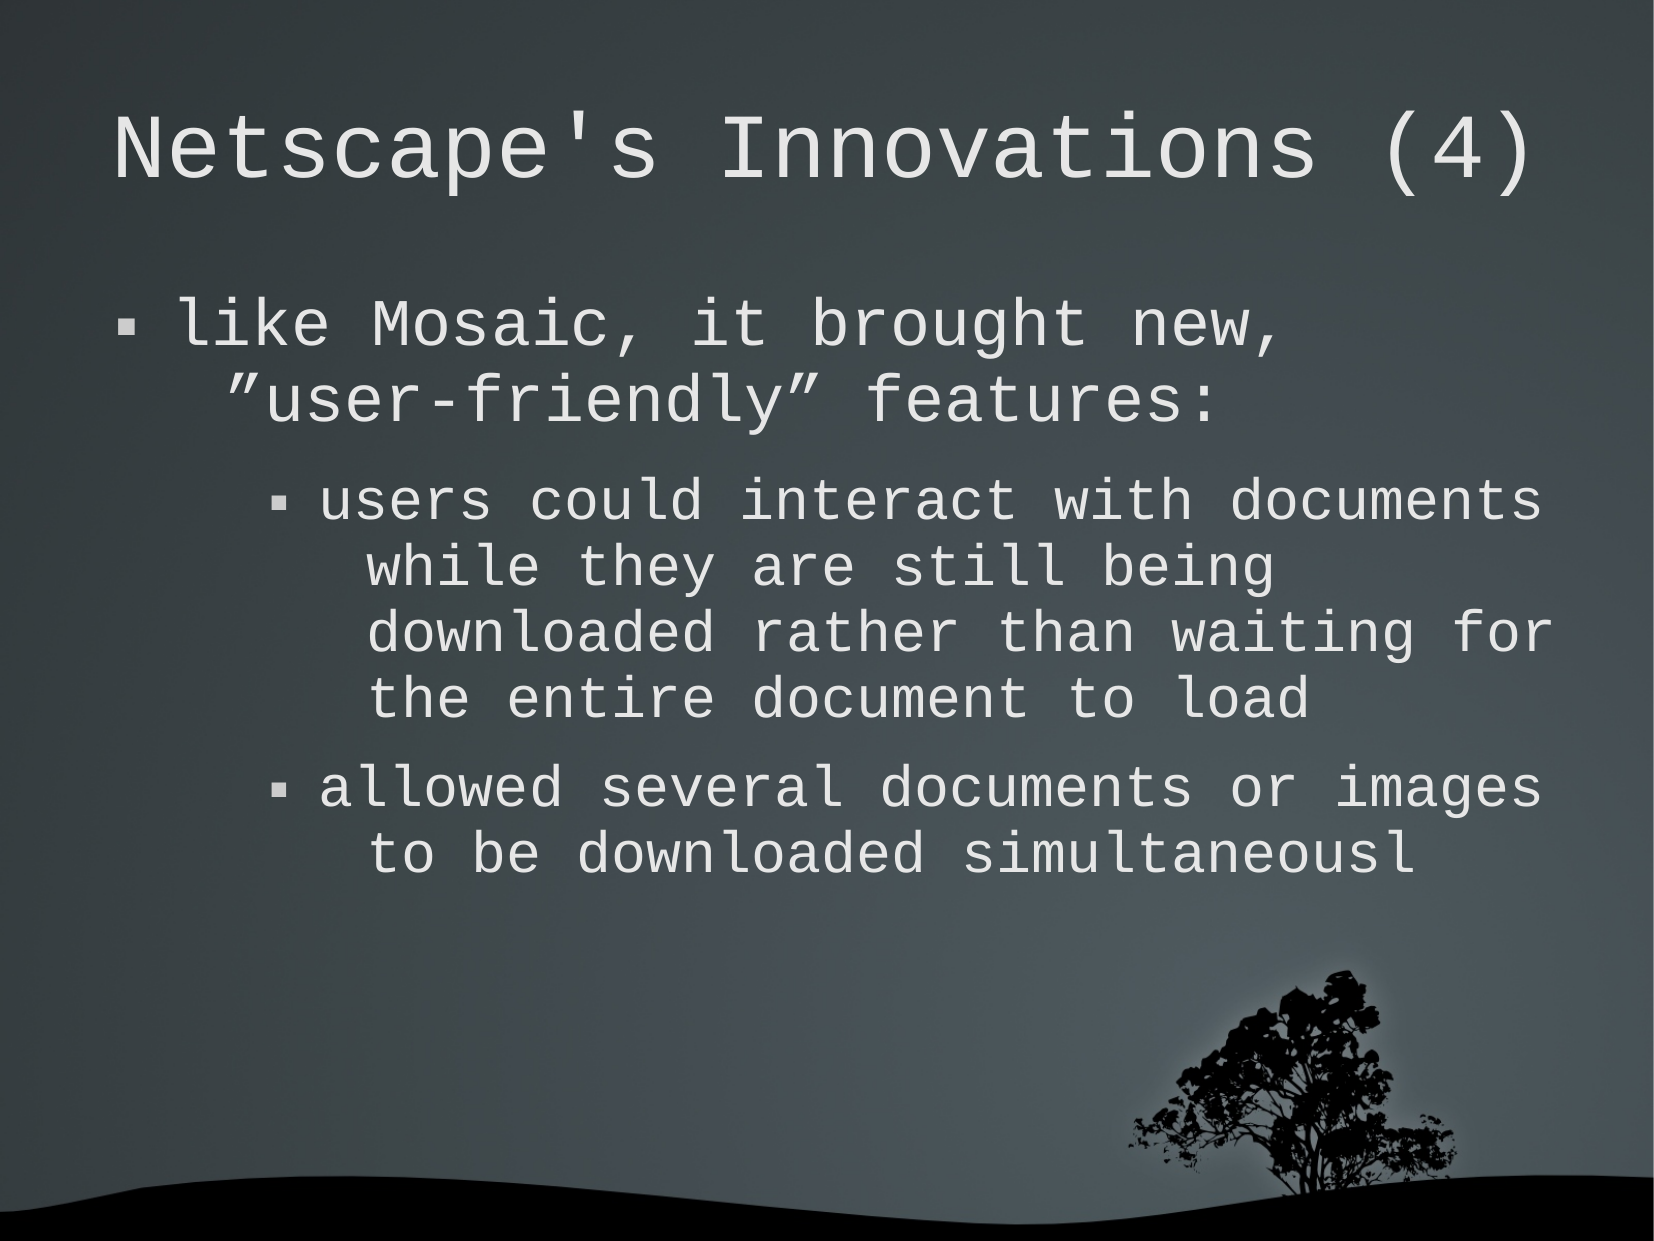

# Netscape's Innovations (4)
like Mosaic, it brought new, ”user-friendly” features:
users could interact with documents while they are still being downloaded rather than waiting for the entire document to load
allowed several documents or images to be downloaded simultaneousl